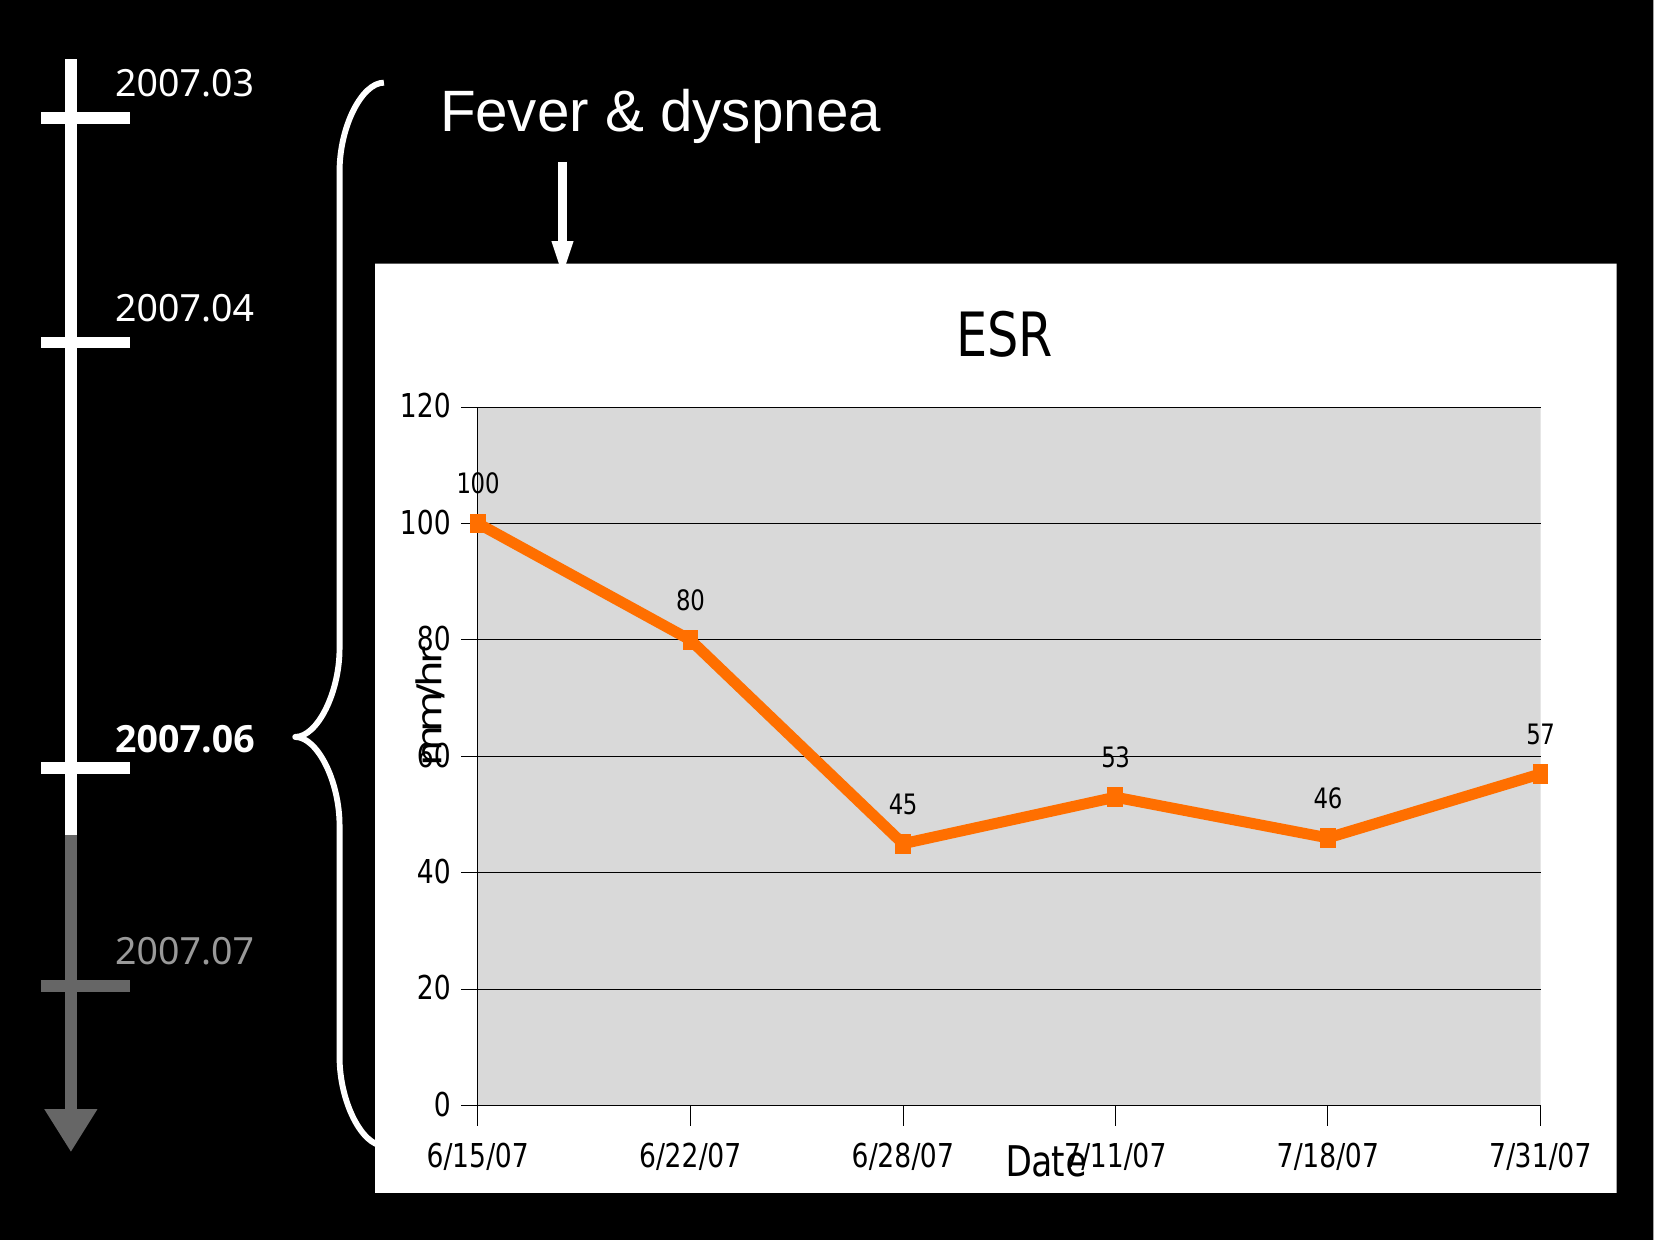

2007.03
Fever & dyspnea
BCx: GPC
2007.04
### Chart: ESR
| Category | ESR |
|---|---|
| 6/15/07 | 100.0 |
| 6/22/07 | 80.0 |
| 6/28/07 | 45.0 |
| 7/11/07 | 53.0 |
| 7/18/07 | 46.0 |
| 7/31/07 | 57.0 |OSSA
Oxacillin
TEE: (-)
Skin eruption
2007.06
Drug allergy ?
Vancomycin
2007.07